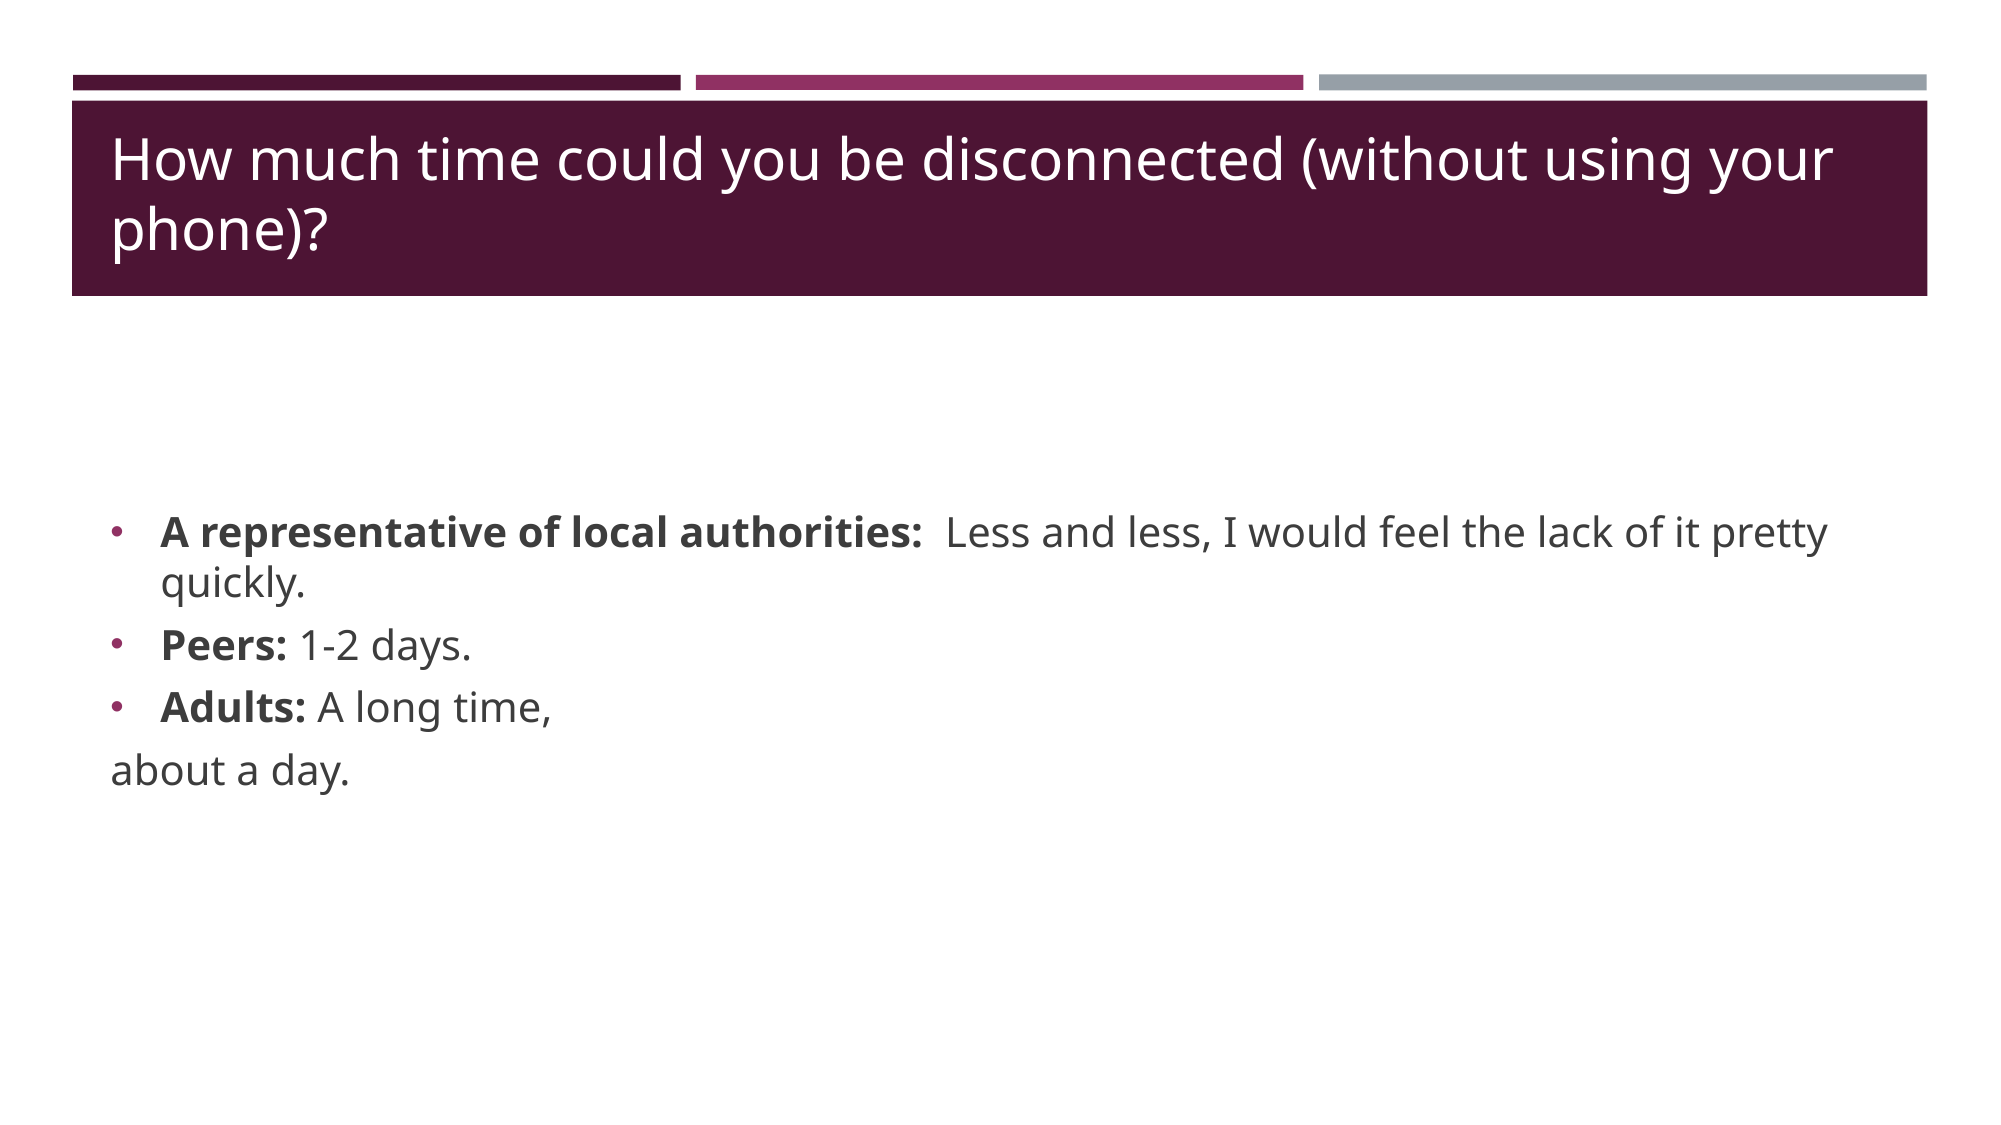

# How much time could you be disconnected (without using your phone)?
A representative of local authorities:  Less and less, I would feel the lack of it pretty quickly.
Peers: 1-2 days.
Adults: A long time,
about a day.